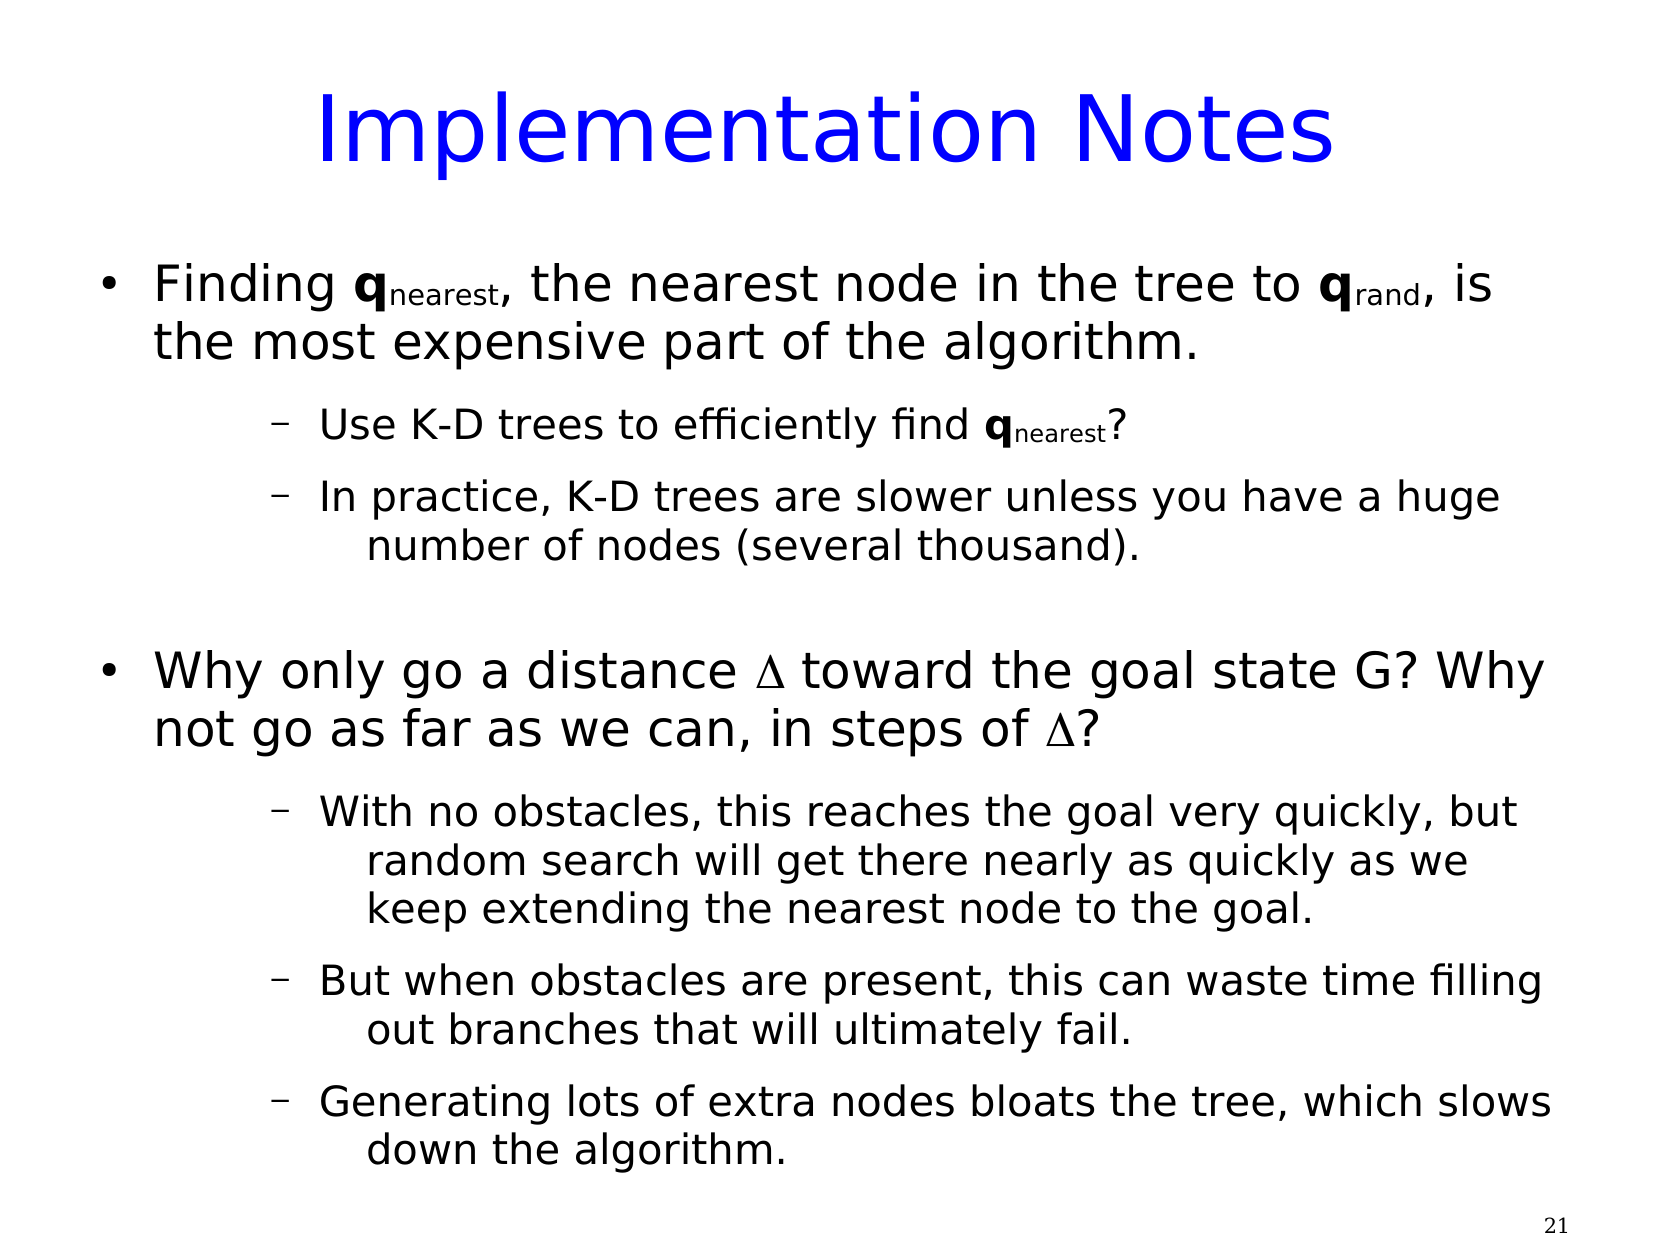

# Implementation Notes
Finding qnearest, the nearest node in the tree to qrand, is the most expensive part of the algorithm.
Use K-D trees to efficiently find qnearest?
In practice, K-D trees are slower unless you have a huge number of nodes (several thousand).
Why only go a distance D toward the goal state G? Why not go as far as we can, in steps of D?
With no obstacles, this reaches the goal very quickly, but random search will get there nearly as quickly as we keep extending the nearest node to the goal.
But when obstacles are present, this can waste time filling out branches that will ultimately fail.
Generating lots of extra nodes bloats the tree, which slows down the algorithm.
21